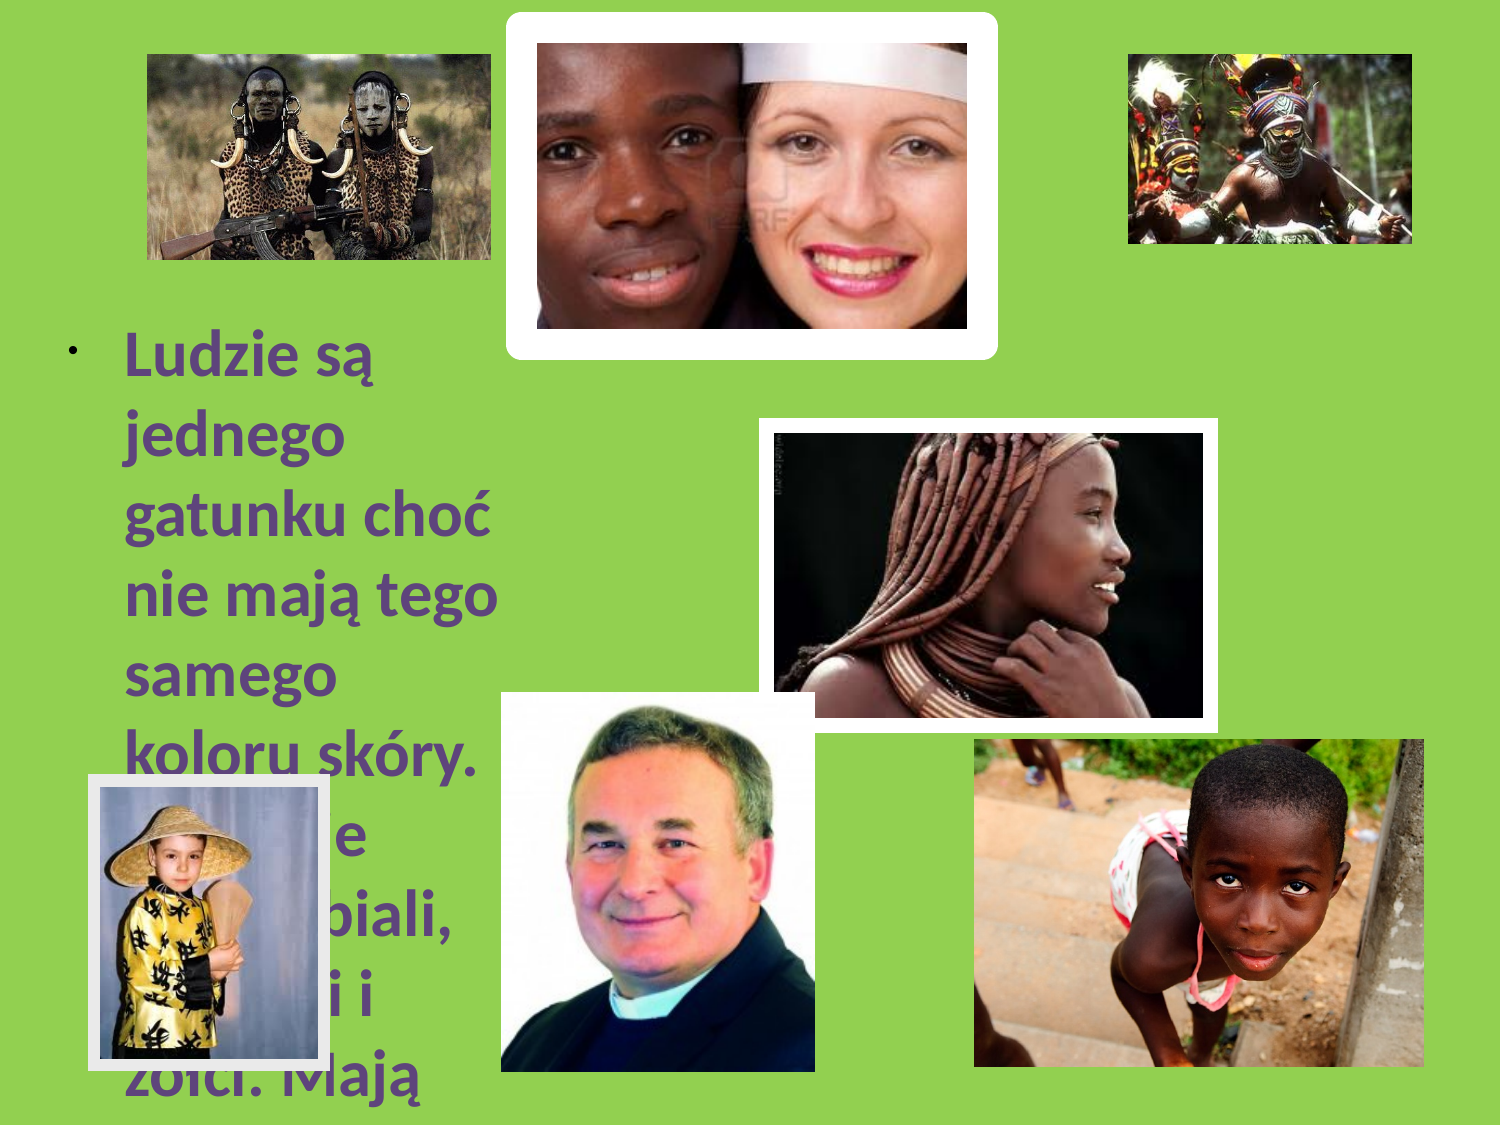

# Ludzie są jednego gatunku choć nie mają tego samego koloru skóry. Są ludzie czarni, biali, brązowi i żółci. Mają inne kultury np., inne religie, wierzą w cos niezwykłego. Ludzie mówią w różnych językach np., po angielsku, włosku, polsku, niemiecku, arabsku i w wielu innych.